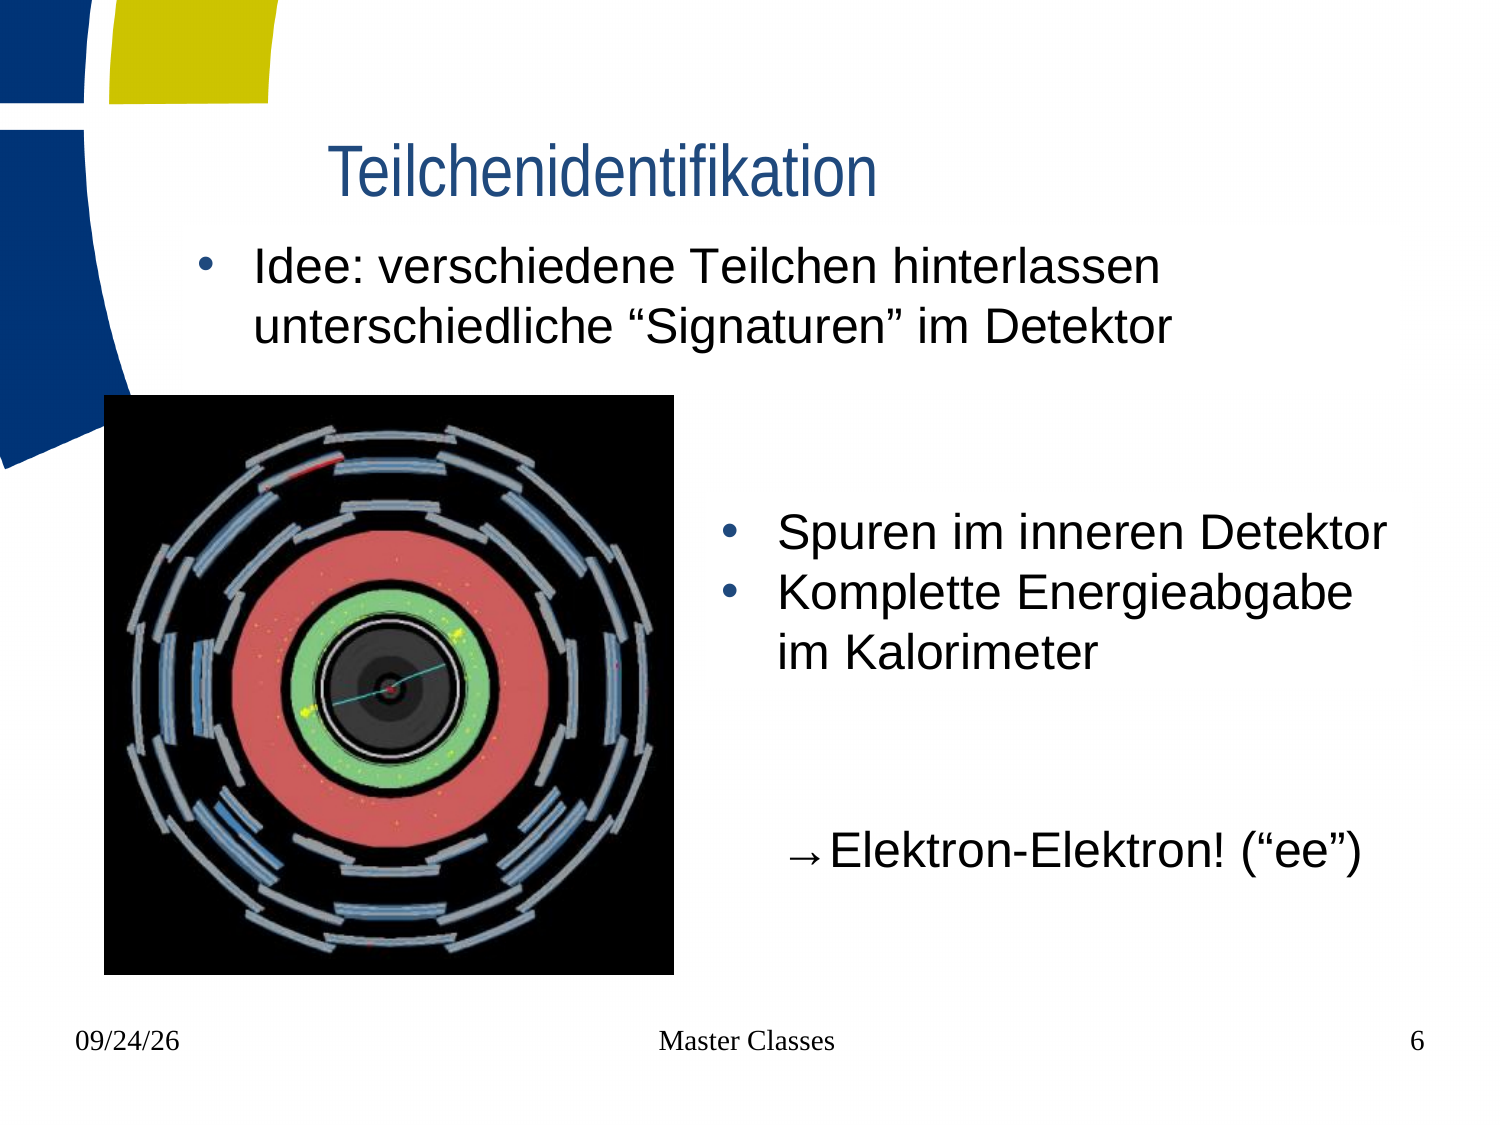

# Teilchenidentifikation
Idee: verschiedene Teilchen hinterlassen unterschiedliche “Signaturen” im Detektor
Idee: verschiedene Teilchen hinterlassen unterschiedliche “Signaturen” im Detektor
Spuren im inneren Detektor
Komplette Energieabgabe im Kalorimeter
→Elektron-Elektron! (“ee”)
International Masterclasses 2013
6